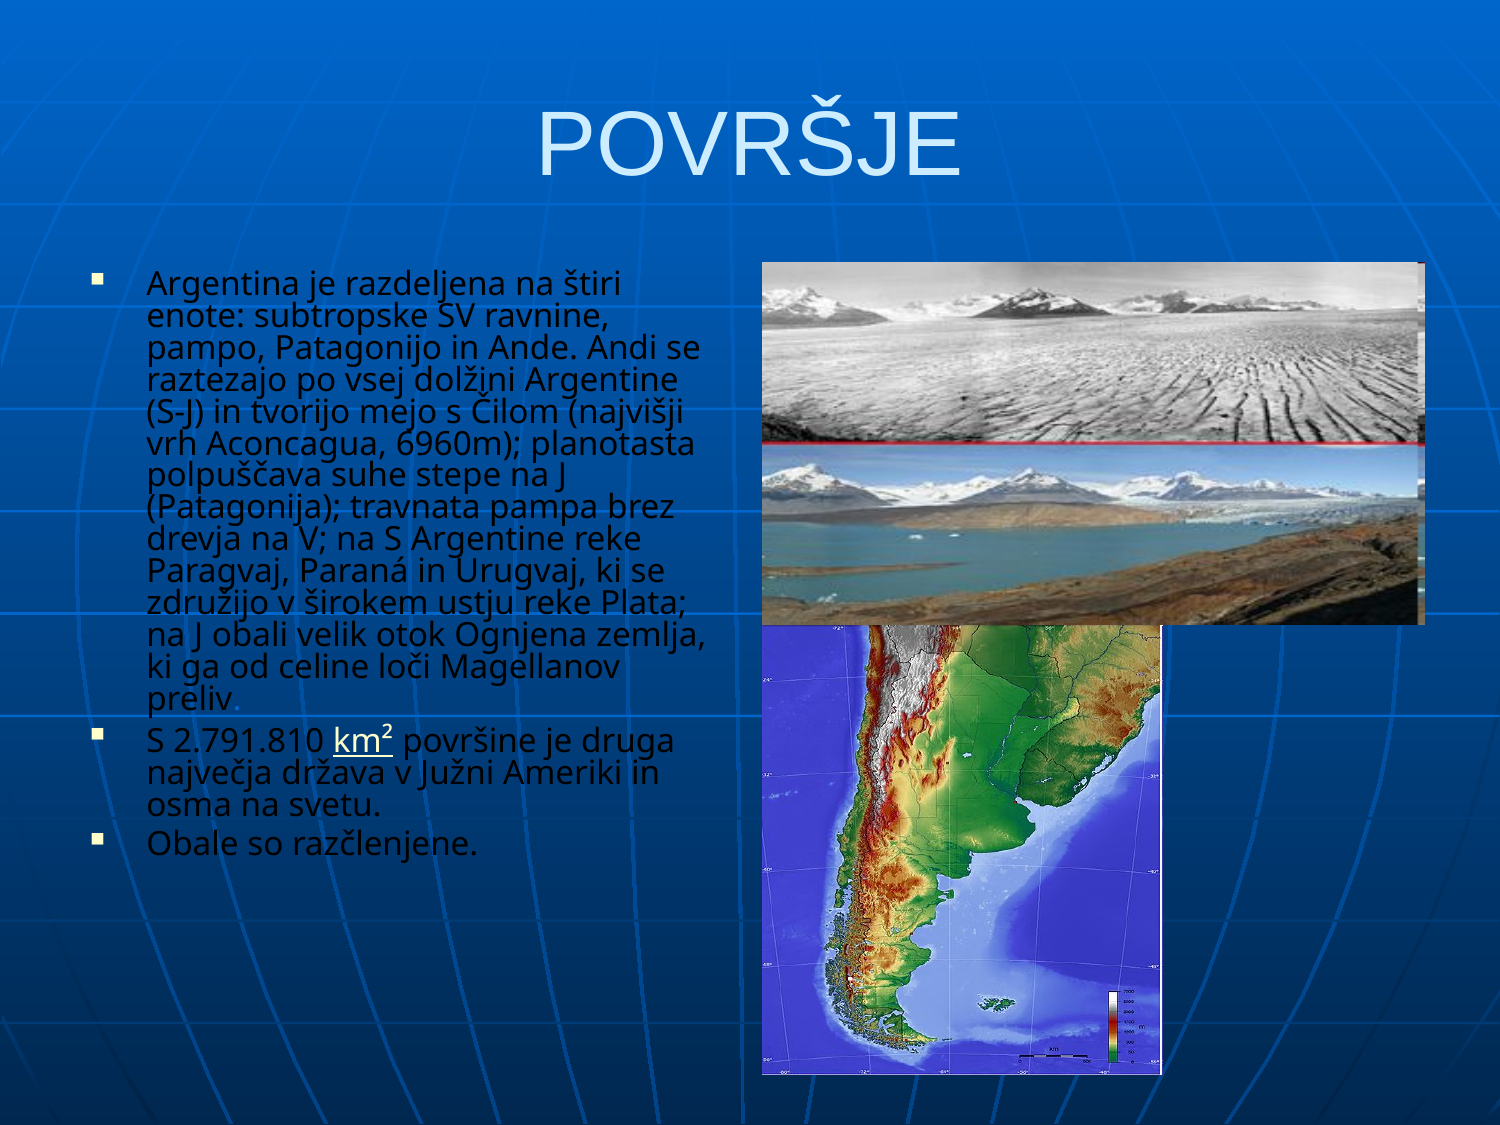

# POVRŠJE
Argentina je razdeljena na štiri enote: subtropske SV ravnine, pampo, Patagonijo in Ande. Andi se raztezajo po vsej dolžini Argentine (S-J) in tvorijo mejo s Čilom (najvišji vrh Aconcagua, 6960m); planotasta polpuščava suhe stepe na J (Patagonija); travnata pampa brez drevja na V; na S Argentine reke Paragvaj, Paraná in Urugvaj, ki se združijo v širokem ustju reke Plata; na J obali velik otok Ognjena zemlja, ki ga od celine loči Magellanov preliv.
S 2.791.810 km² površine je druga največja država v Južni Ameriki in osma na svetu.
Obale so razčlenjene.